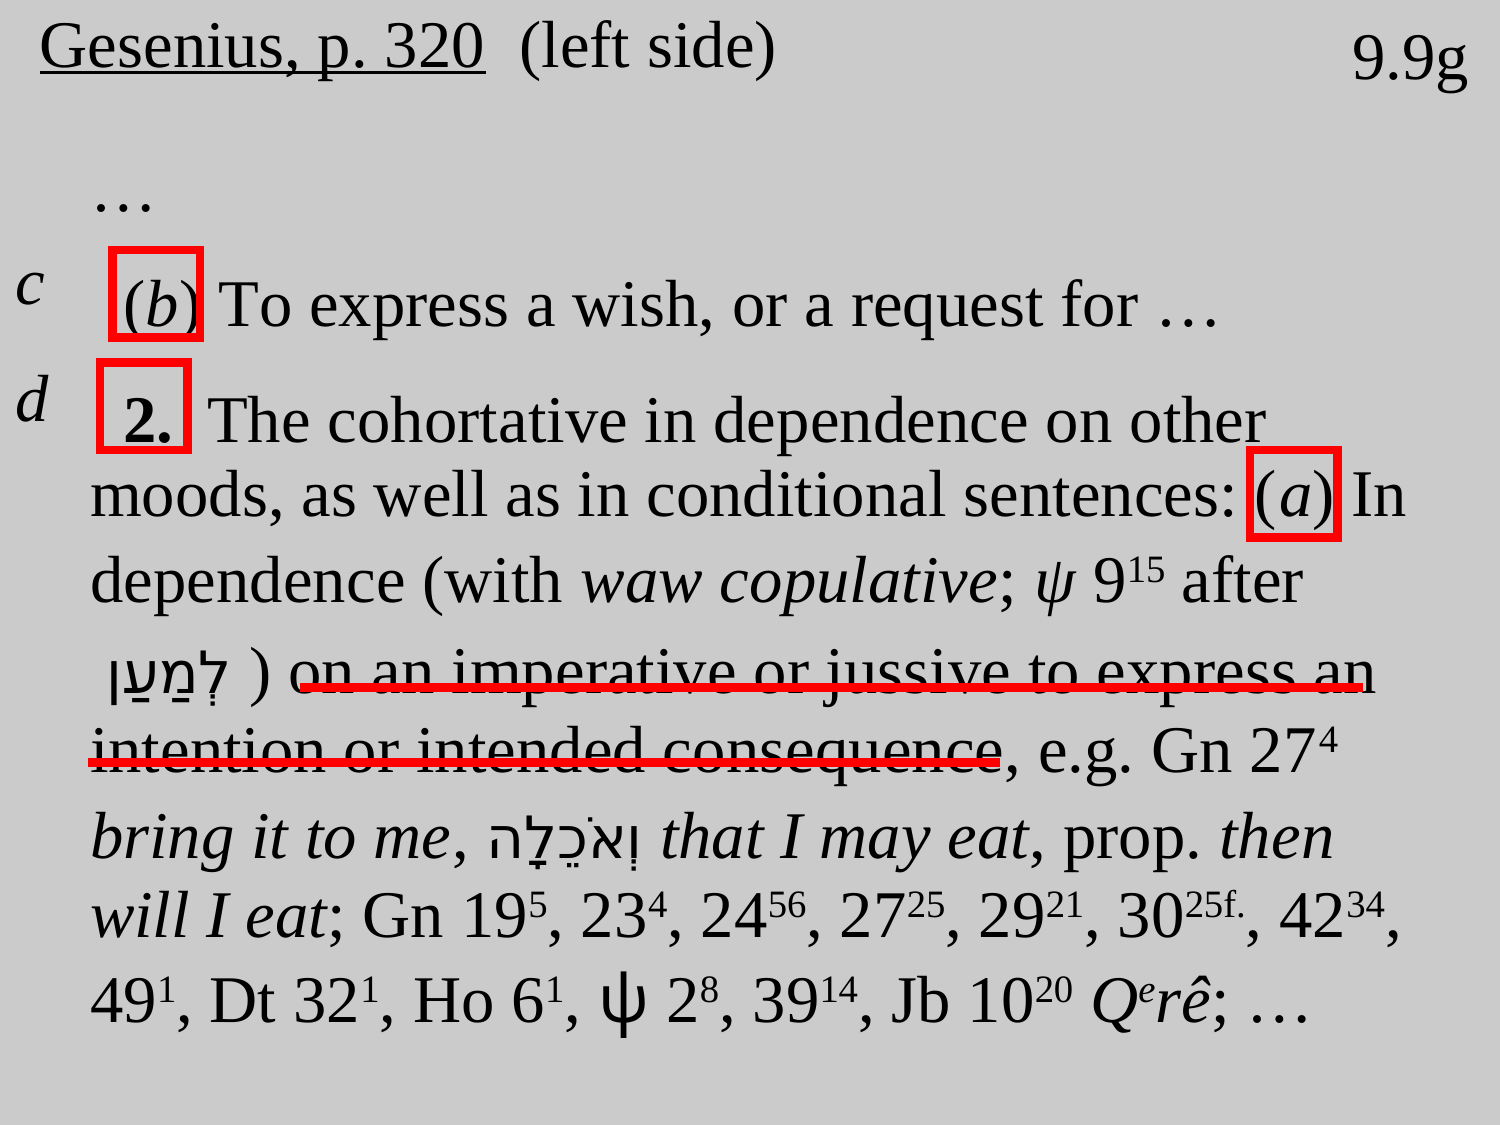

Gesenius, p. 320 (left side)
9.9g
…
 (b) To express a wish, or a request for …
 2. The cohortative in dependence on other moods, as well as in conditional sentences: (a) In dependence (with waw copulative; ψ 915 after
 לְמַעַן ) on an imperative or jussive to express an intention or intended consequence, e.g. Gn 274 bring it to me, וְאֹכֵלָה that I may eat, prop. then will I eat; Gn 195, 234, 2456, 2725, 2921, 3025f., 4234, 491, Dt 321, Ho 61, ψ 28, 3914, Jb 1020 Qerê; …
c
d